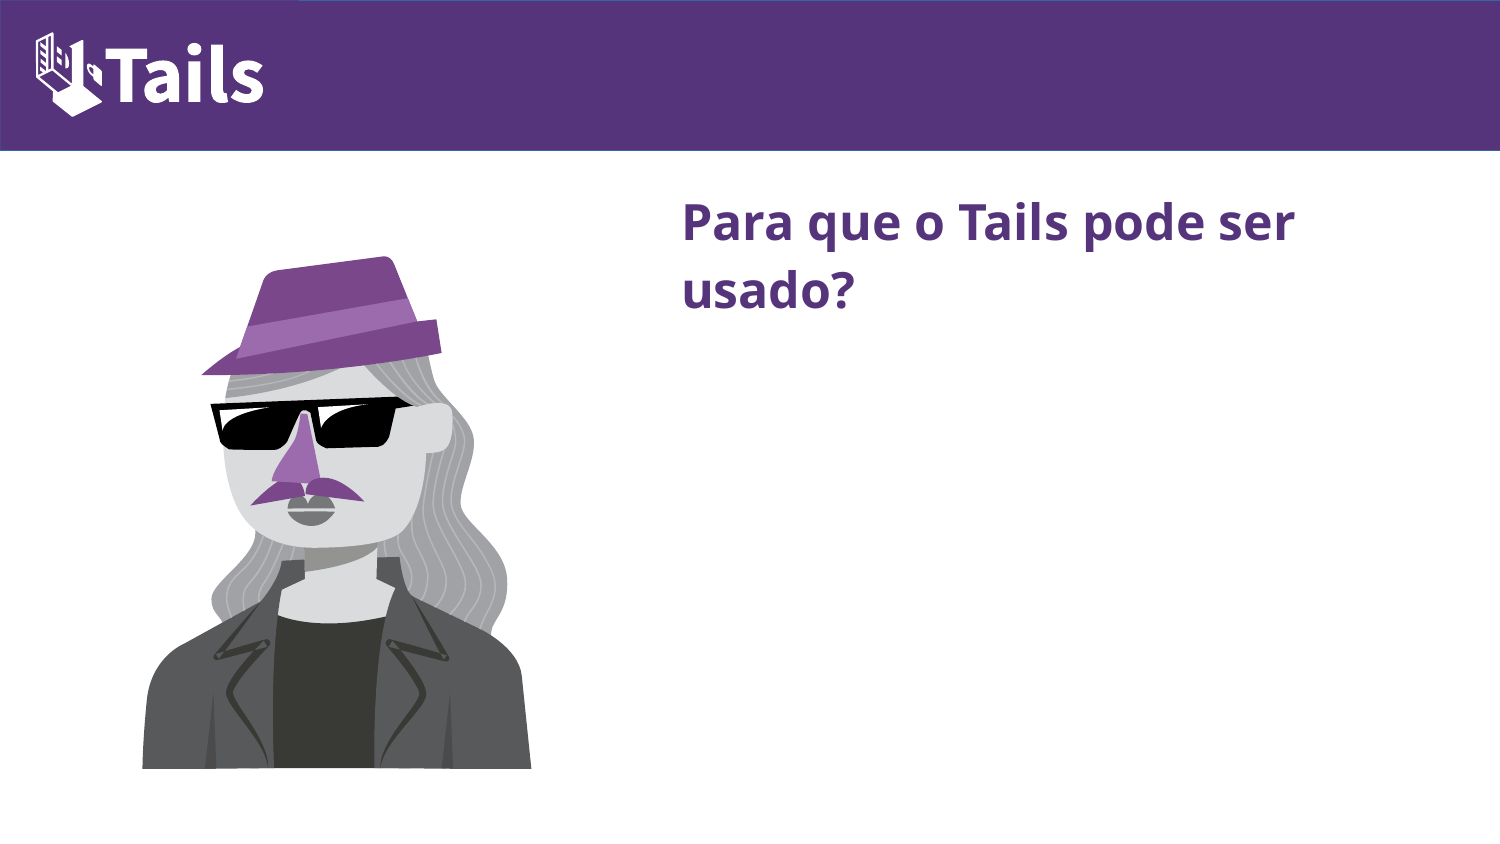

# Para que o Tails pode ser usado?